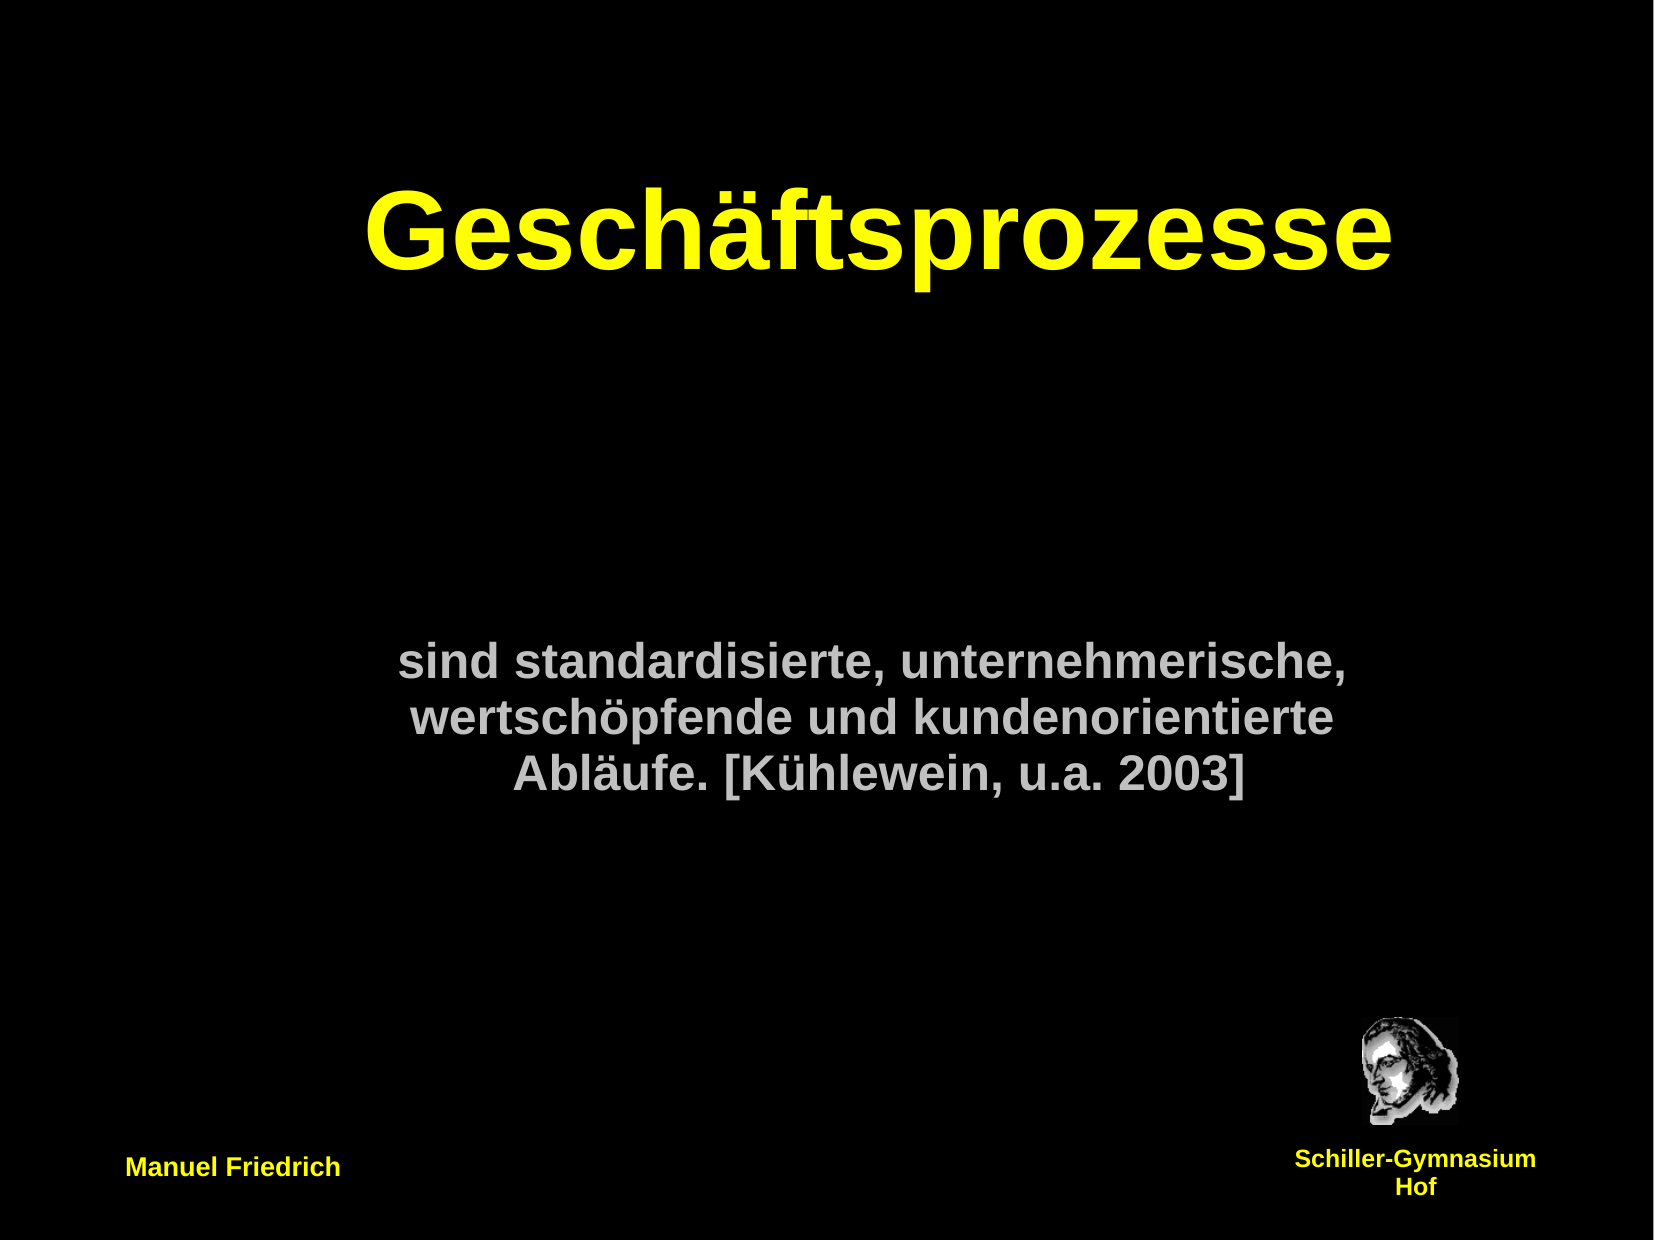

Geschäftsprozesse
sind standardisierte, unternehmerische,
wertschöpfende und kundenorientierte
Abläufe. [Kühlewein, u.a. 2003]
Schiller-Gymnasium
Hof
Manuel Friedrich